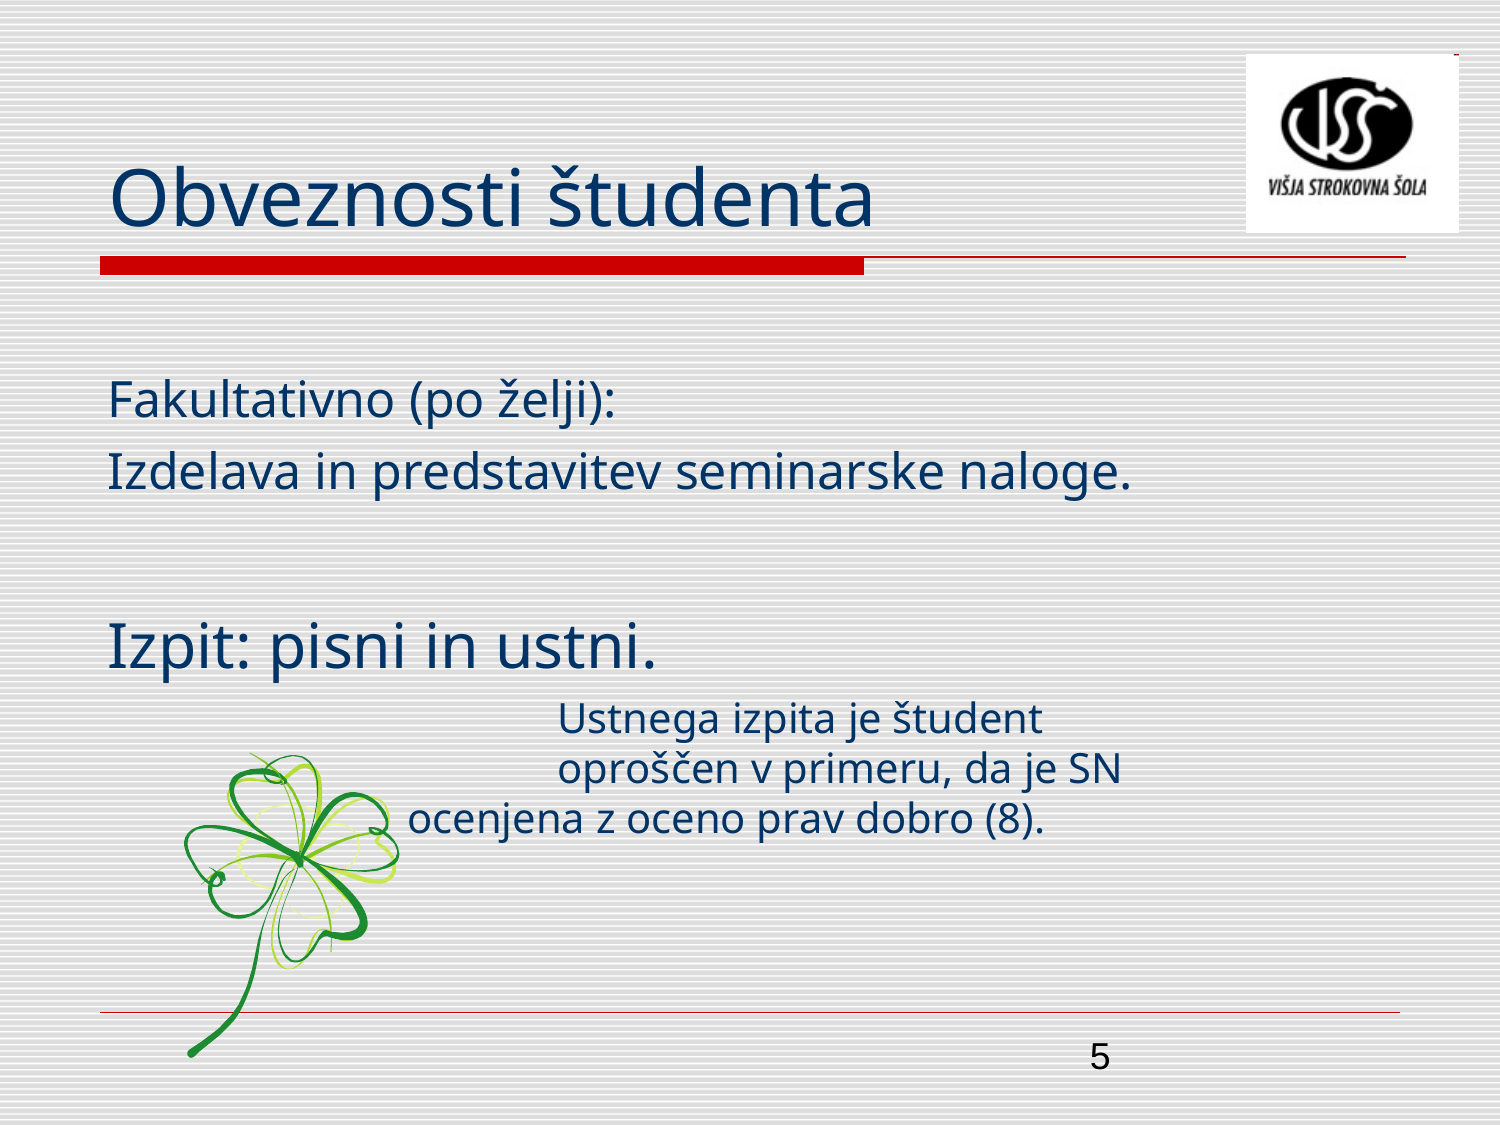

# Obveznosti študenta
Fakultativno (po želji):
Izdelava in predstavitev seminarske naloge.
Izpit: pisni in ustni.
				Ustnega izpita je študent 					oproščen v primeru, da je SN 				ocenjena z oceno prav dobro (8).
5